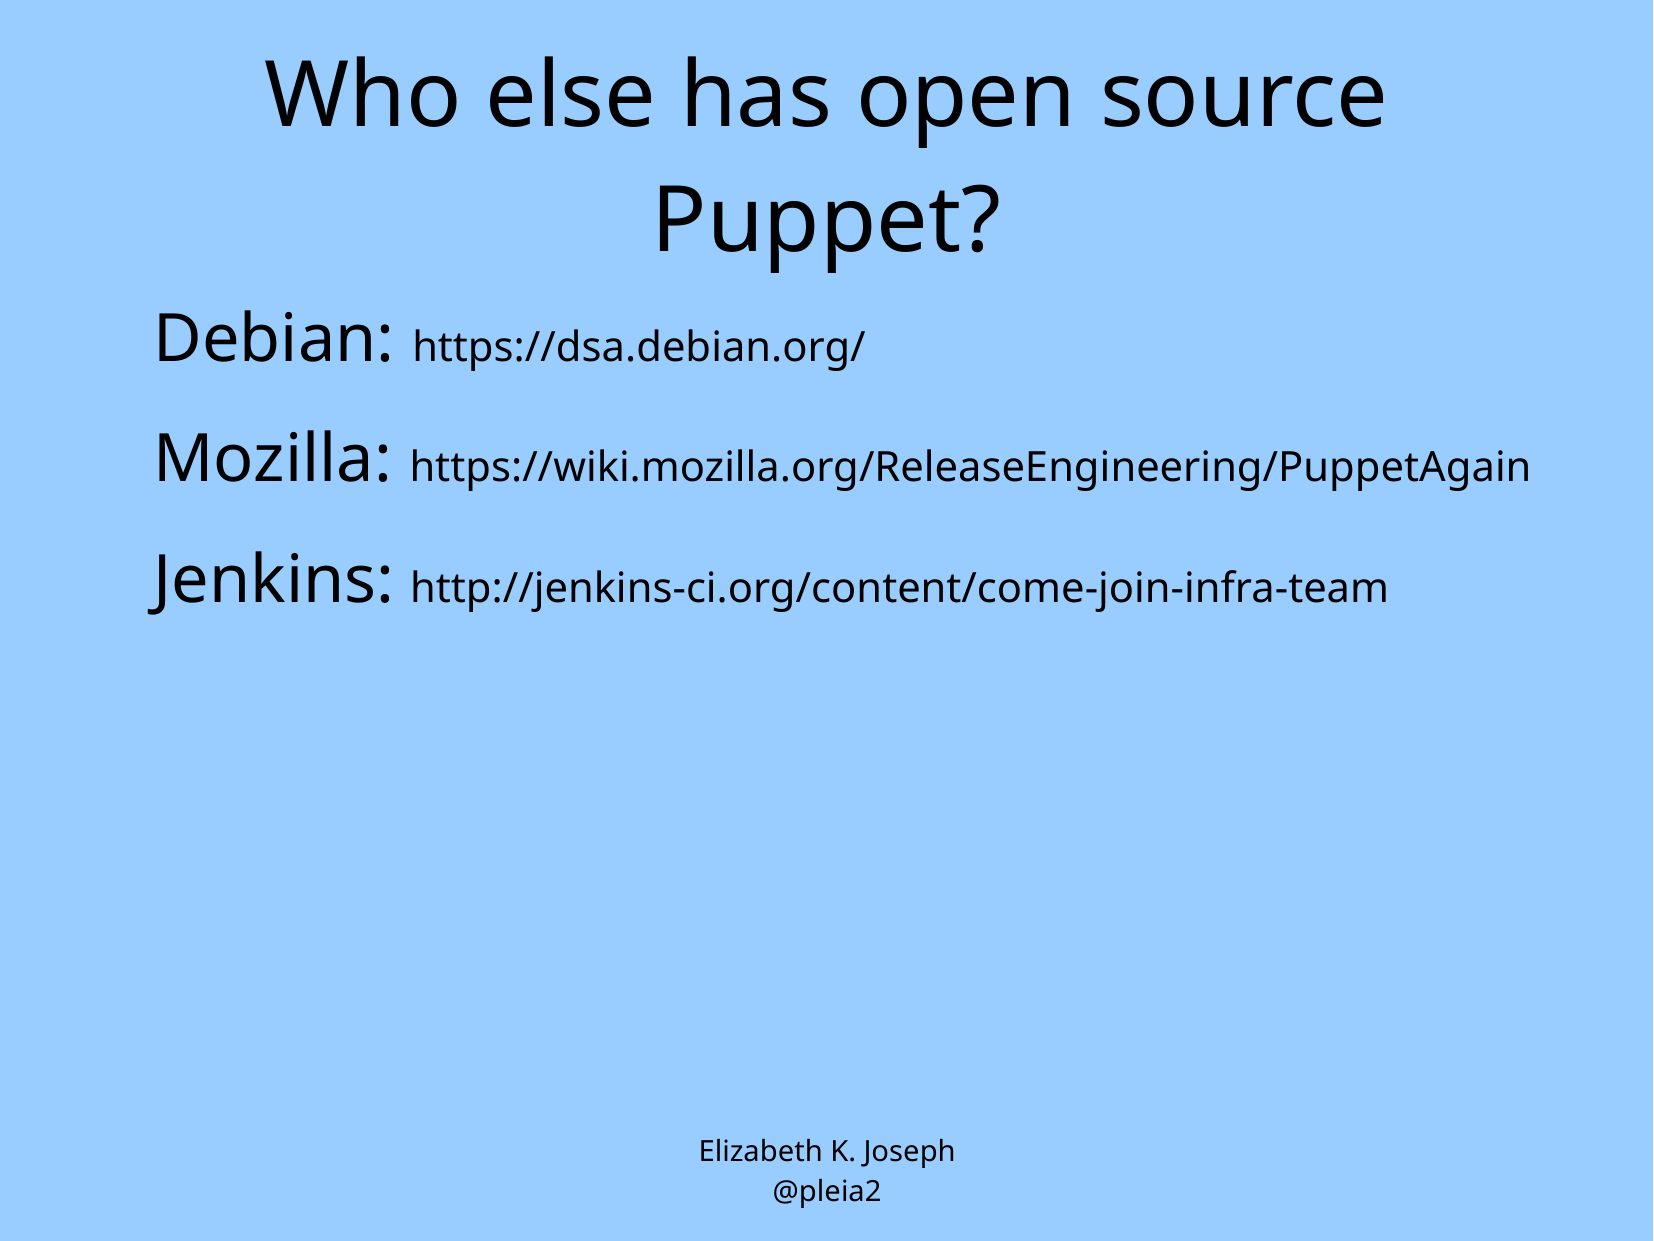

# Who else has open source Puppet?
Debian: https://dsa.debian.org/
Mozilla: https://wiki.mozilla.org/ReleaseEngineering/PuppetAgain
Jenkins: http://jenkins-ci.org/content/come-join-infra-team